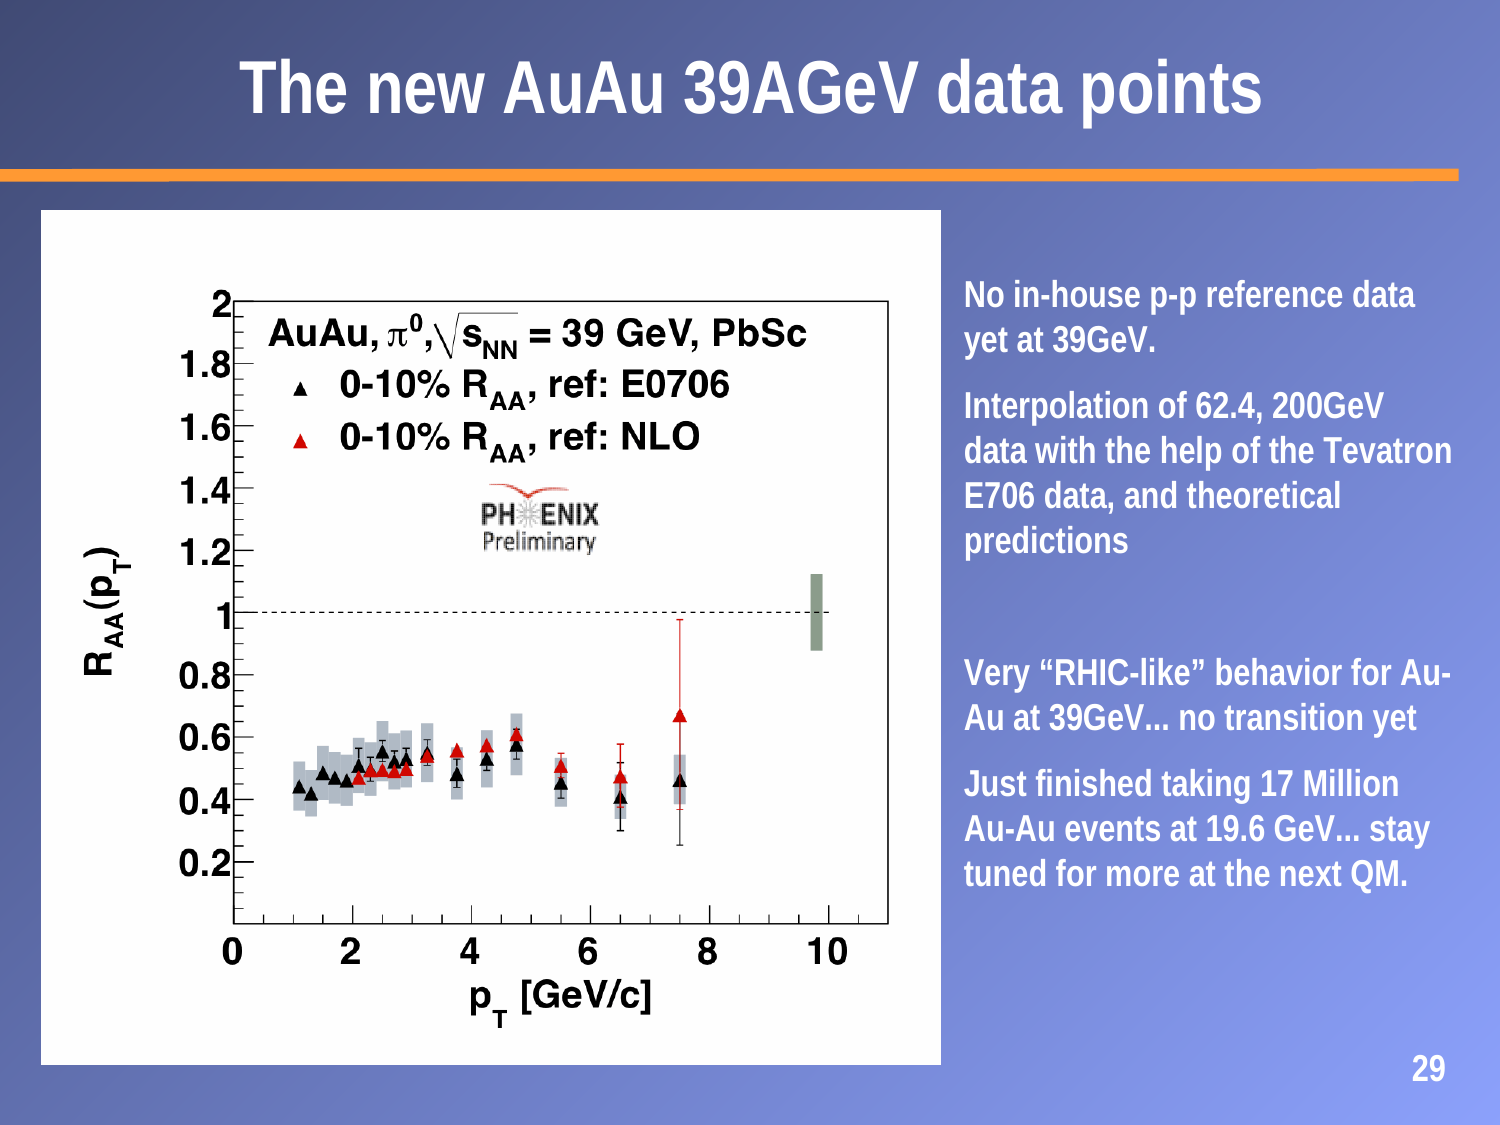

# The new AuAu 39AGeV data points
No in-house p-p reference data yet at 39GeV.
Interpolation of 62.4, 200GeV data with the help of the Tevatron E706 data, and theoretical predictions
Very “RHIC-like” behavior for Au-Au at 39GeV... no transition yet
Just finished taking 17 Million Au-Au events at 19.6 GeV... stay tuned for more at the next QM.
Still, no “flip” at 39 GeV yet
29